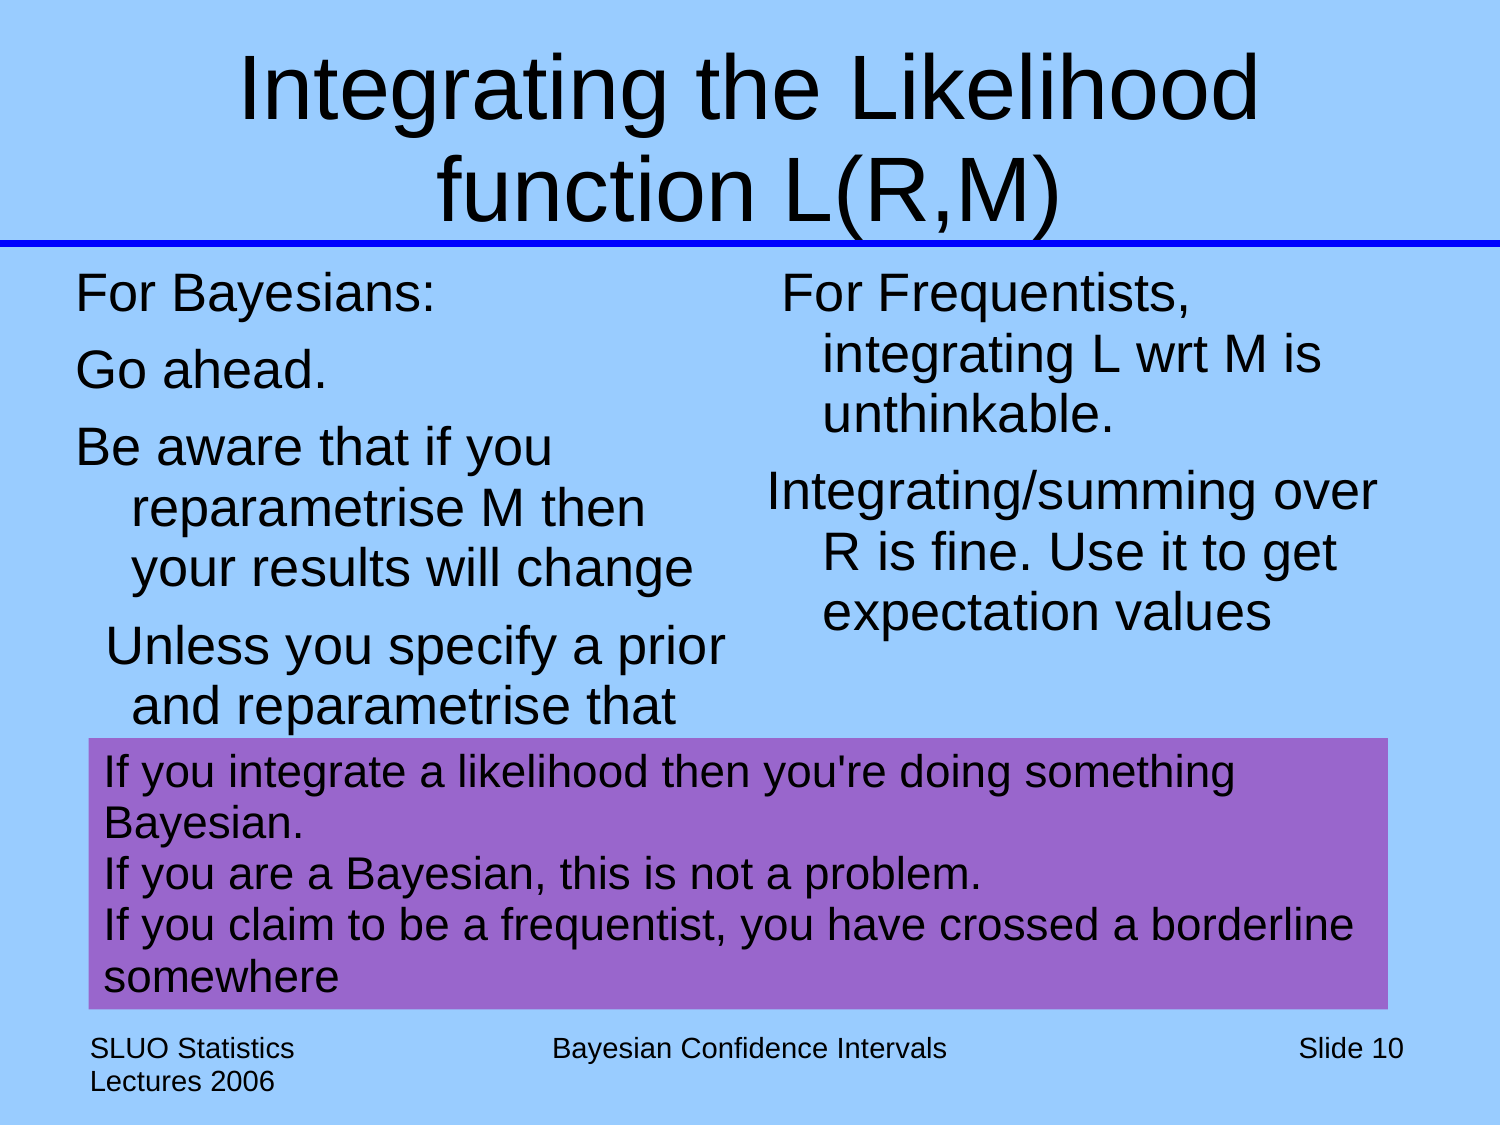

# Integrating the Likelihood function L(R,M)
For Bayesians:
Go ahead.
Be aware that if you reparametrise M then your results will change
 Unless you specify a prior and reparametrise that
 For Frequentists, integrating L wrt M is unthinkable.
Integrating/summing over R is fine. Use it to get expectation values
If you integrate a likelihood then you're doing something Bayesian.
If you are a Bayesian, this is not a problem.
If you claim to be a frequentist, you have crossed a borderline somewhere
10